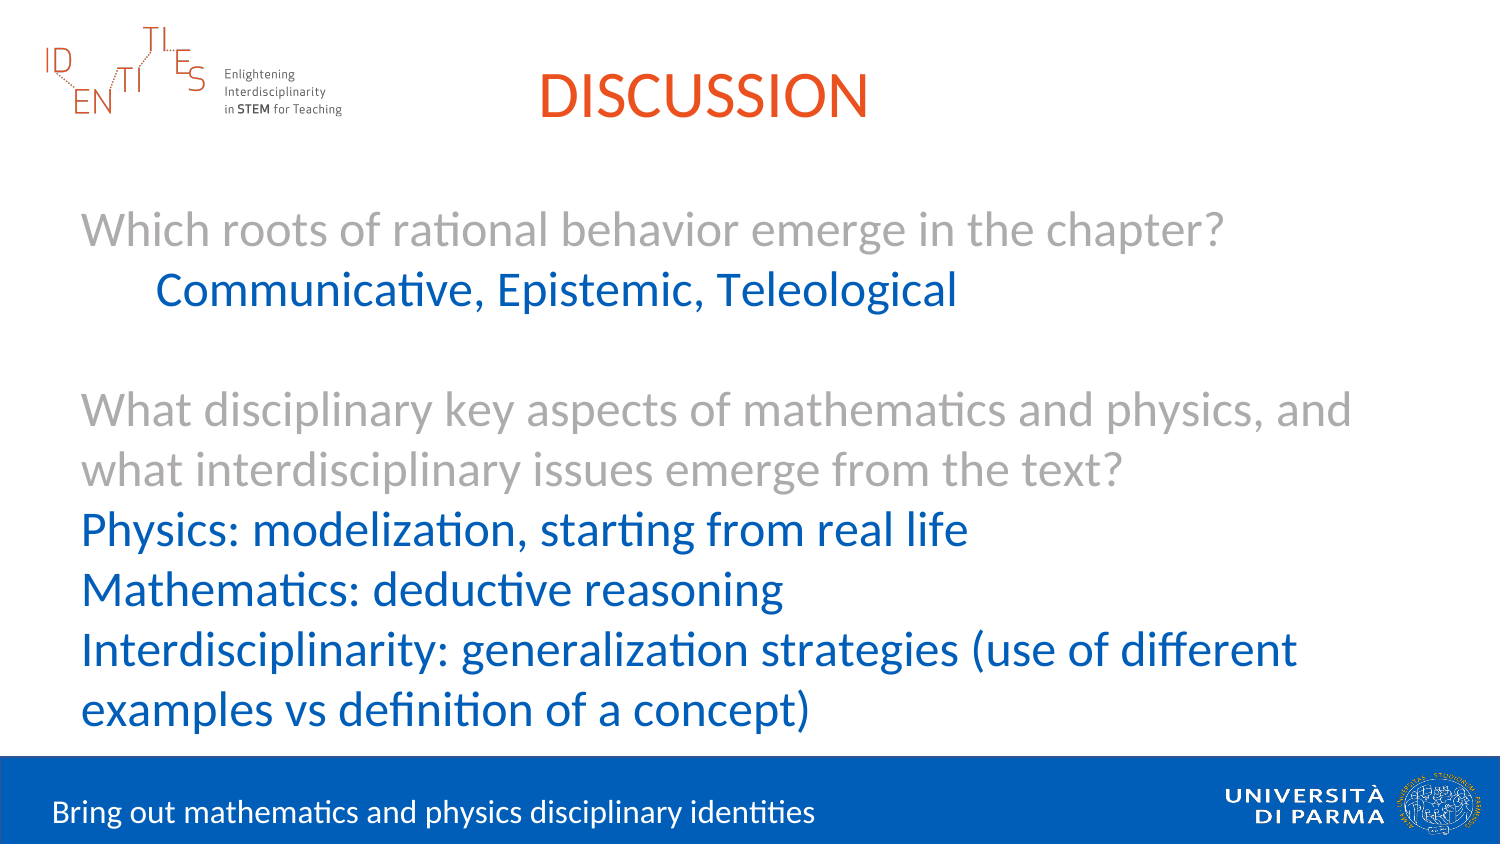

DISCUSSION
Which roots of rational behavior emerge in the chapter?
	Communicative, Epistemic, Teleological
What disciplinary key aspects of mathematics and physics, and what interdisciplinary issues emerge from the text?
Physics: modelization, starting from real life
Mathematics: deductive reasoning
Interdisciplinarity: generalization strategies (use of different examples vs definition of a concept)
Bring out mathematics and physics disciplinary identities